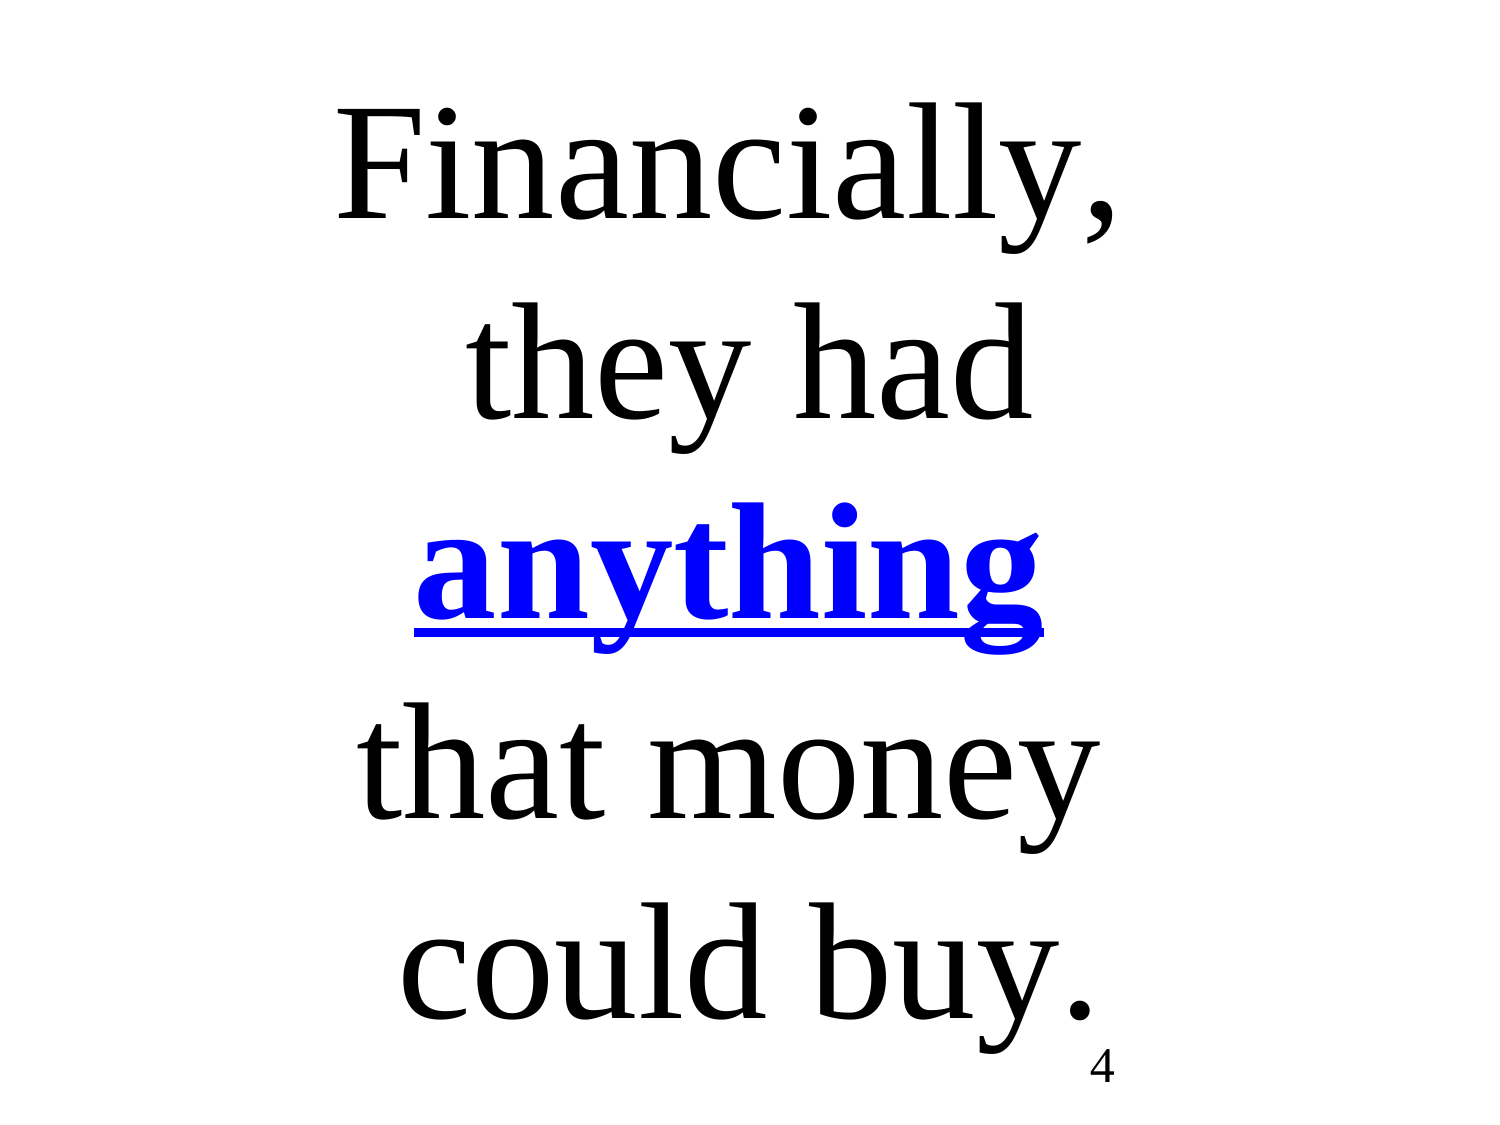

Financially,
they had
anything
that money
could buy.
4